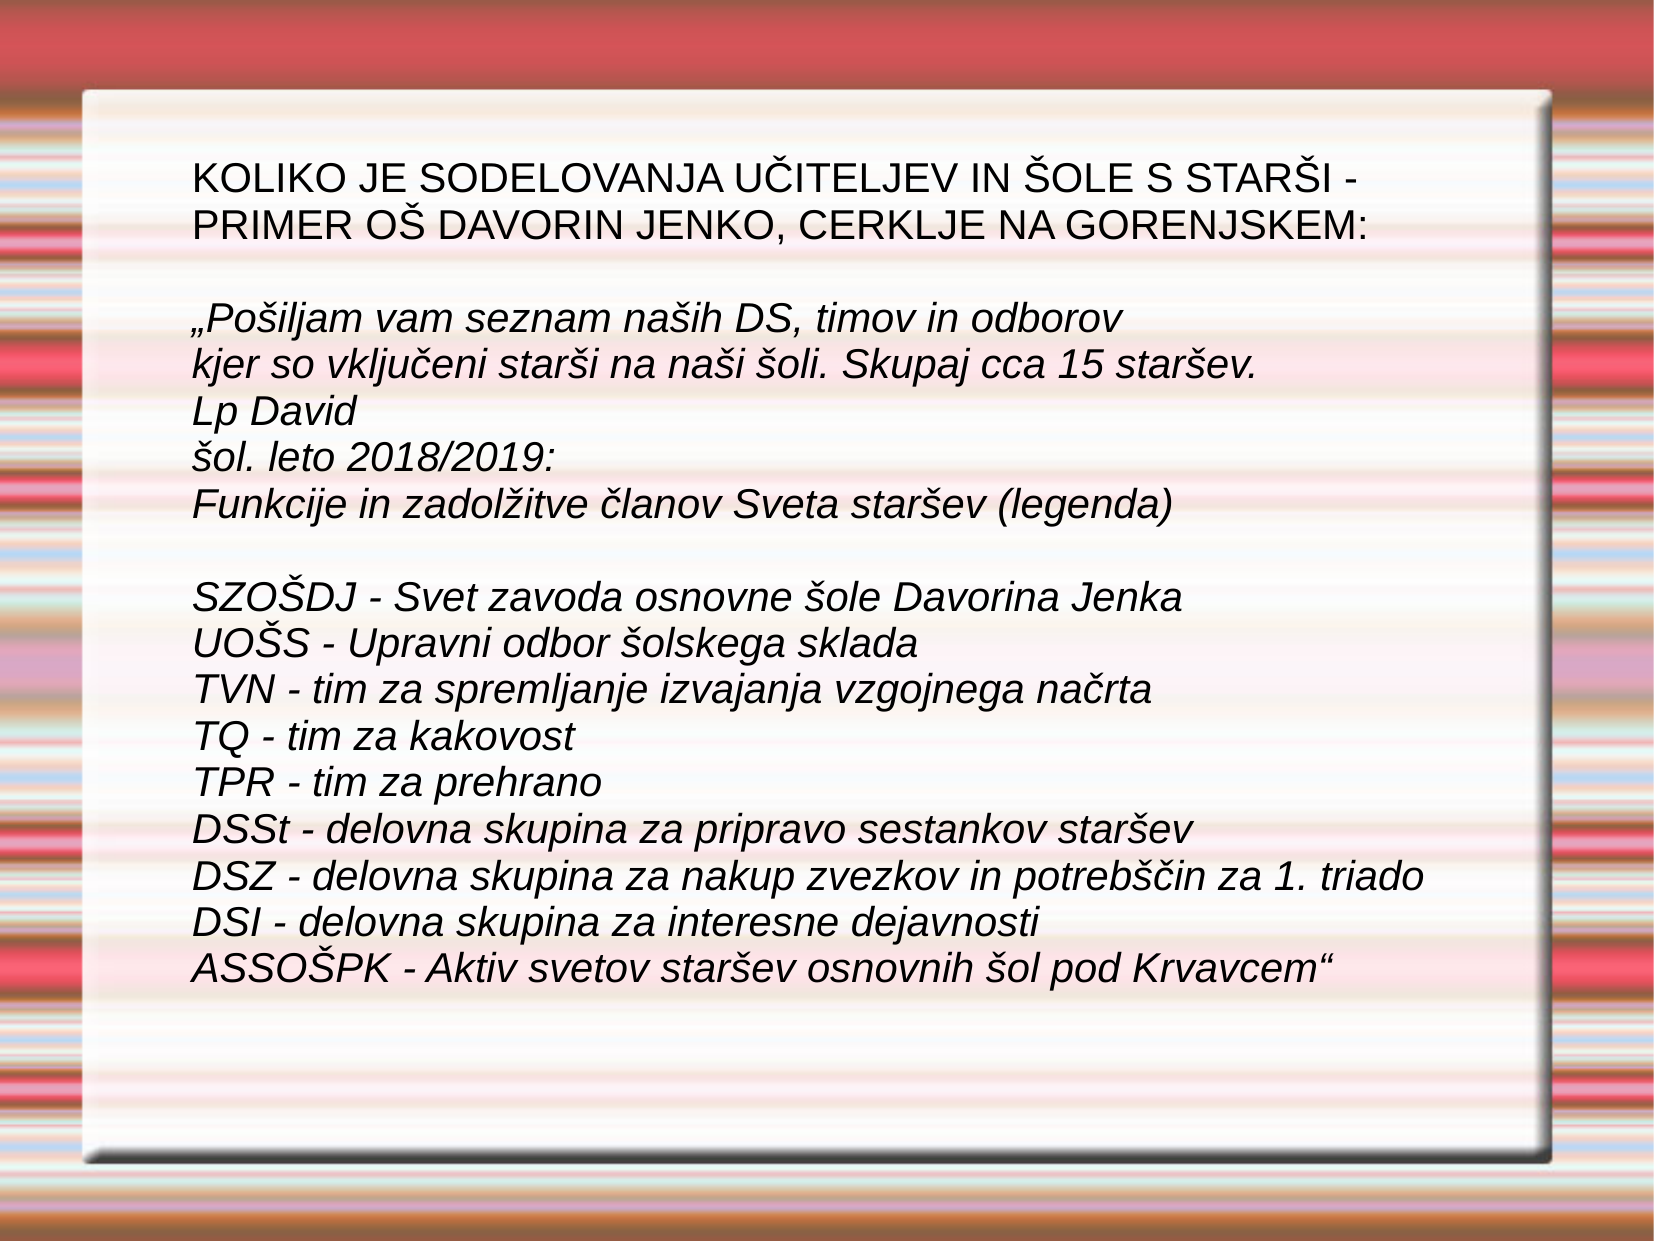

KOLIKO JE SODELOVANJA UČITELJEV IN ŠOLE S STARŠI -
PRIMER OŠ DAVORIN JENKO, CERKLJE NA GORENJSKEM:
„Pošiljam vam seznam naših DS, timov in odborov
kjer so vključeni starši na naši šoli. Skupaj cca 15 staršev.
Lp David
šol. leto 2018/2019:
Funkcije in zadolžitve članov Sveta staršev (legenda)
SZOŠDJ - Svet zavoda osnovne šole Davorina Jenka
UOŠS - Upravni odbor šolskega sklada
TVN - tim za spremljanje izvajanja vzgojnega načrta
TQ - tim za kakovost
TPR - tim za prehrano
DSSt - delovna skupina za pripravo sestankov staršev
DSZ - delovna skupina za nakup zvezkov in potrebščin za 1. triado
DSI - delovna skupina za interesne dejavnosti
ASSOŠPK - Aktiv svetov staršev osnovnih šol pod Krvavcem“